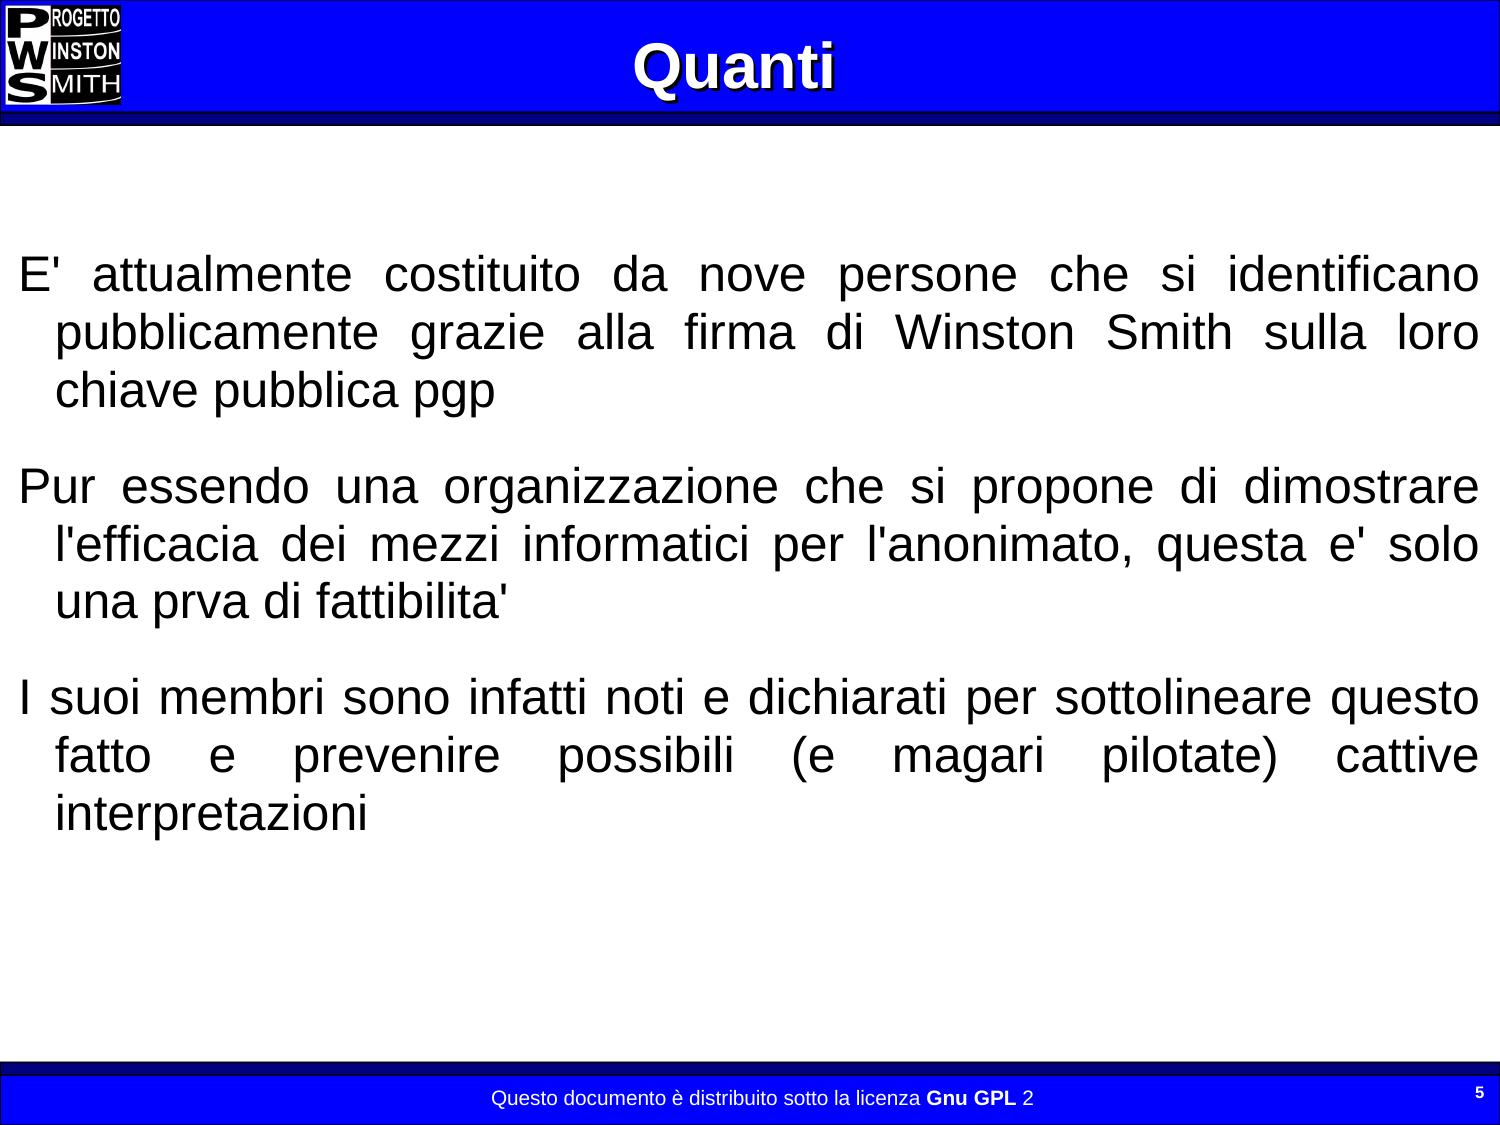

Quanti
E' attualmente costituito da nove persone che si identificano pubblicamente grazie alla firma di Winston Smith sulla loro chiave pubblica pgp
Pur essendo una organizzazione che si propone di dimostrare l'efficacia dei mezzi informatici per l'anonimato, questa e' solo una prva di fattibilita'
I suoi membri sono infatti noti e dichiarati per sottolineare questo fatto e prevenire possibili (e magari pilotate) cattive interpretazioni